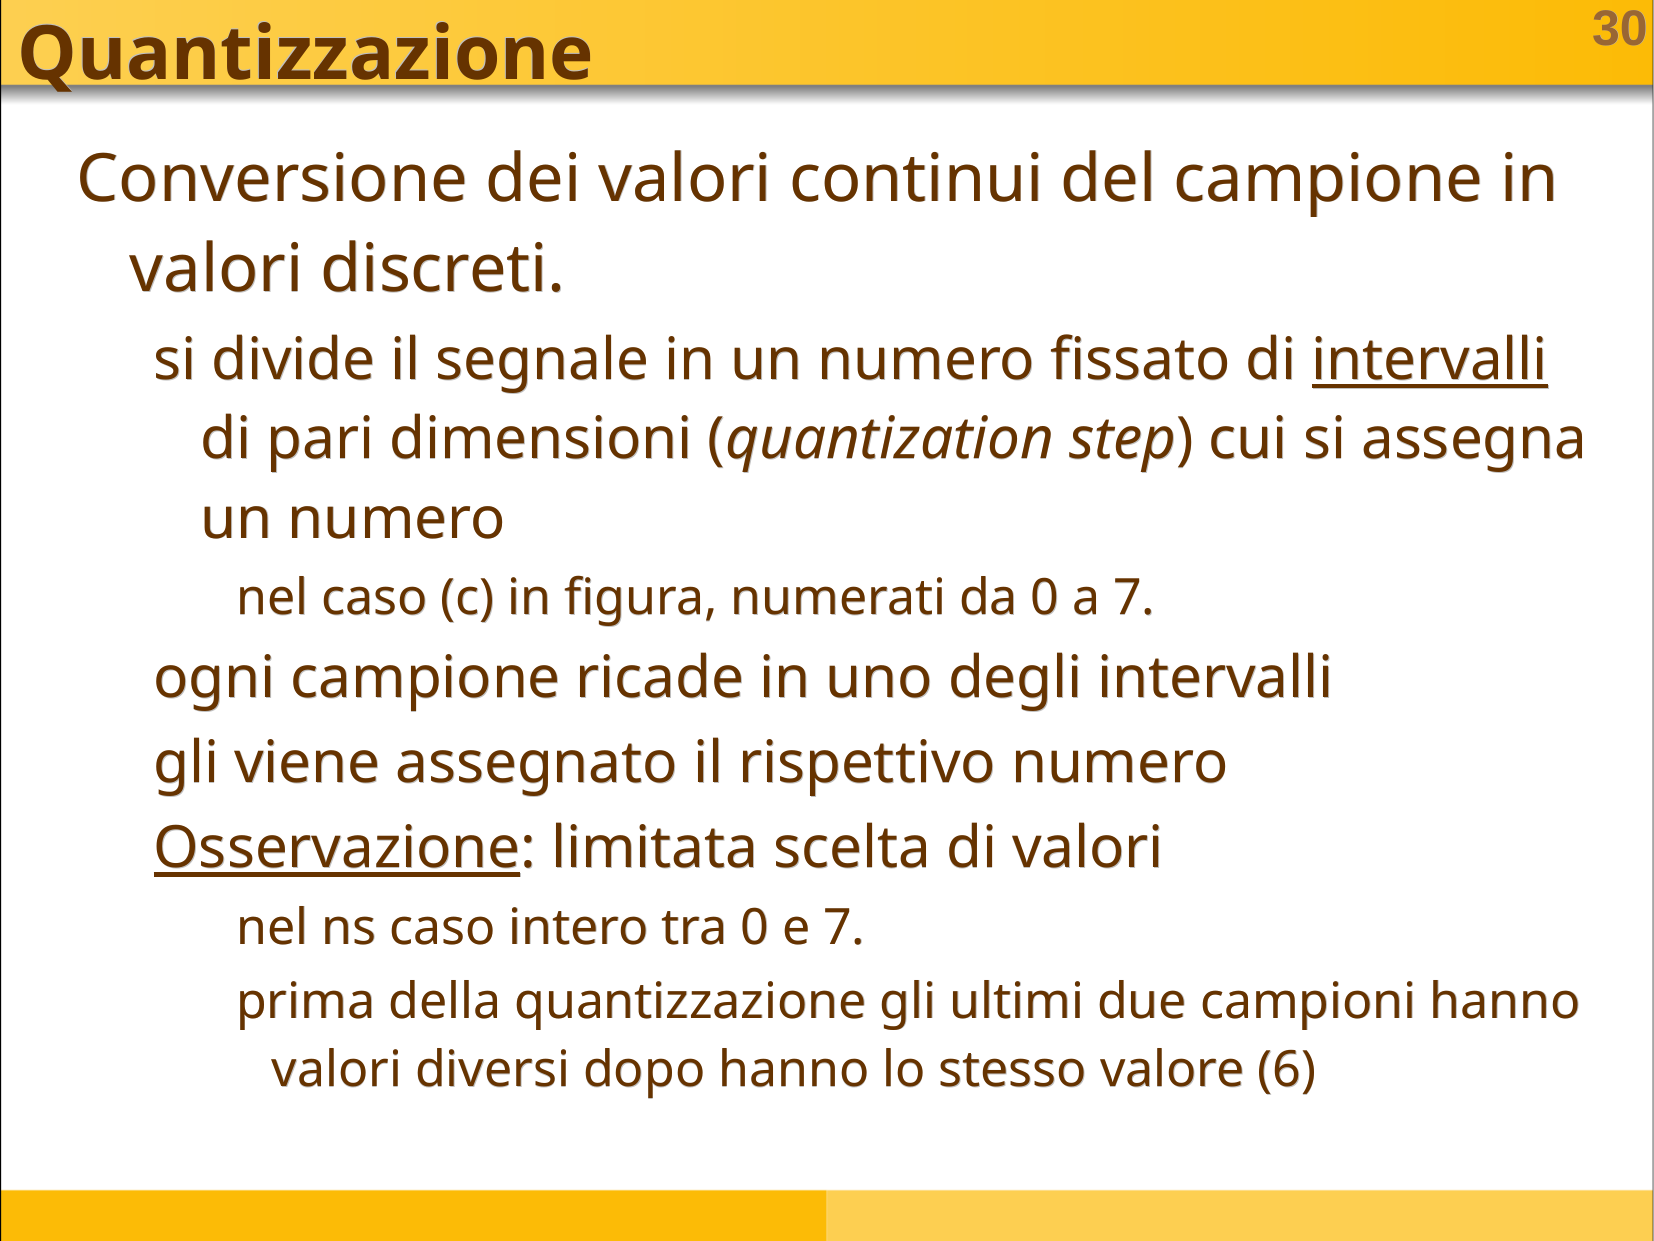

30
# Quantizzazione
Conversione dei valori continui del campione in valori discreti.
si divide il segnale in un numero fissato di intervalli di pari dimensioni (quantization step) cui si assegna un numero
nel caso (c) in figura, numerati da 0 a 7.
ogni campione ricade in uno degli intervalli
gli viene assegnato il rispettivo numero
Osservazione: limitata scelta di valori
nel ns caso intero tra 0 e 7.
prima della quantizzazione gli ultimi due campioni hanno valori diversi dopo hanno lo stesso valore (6)